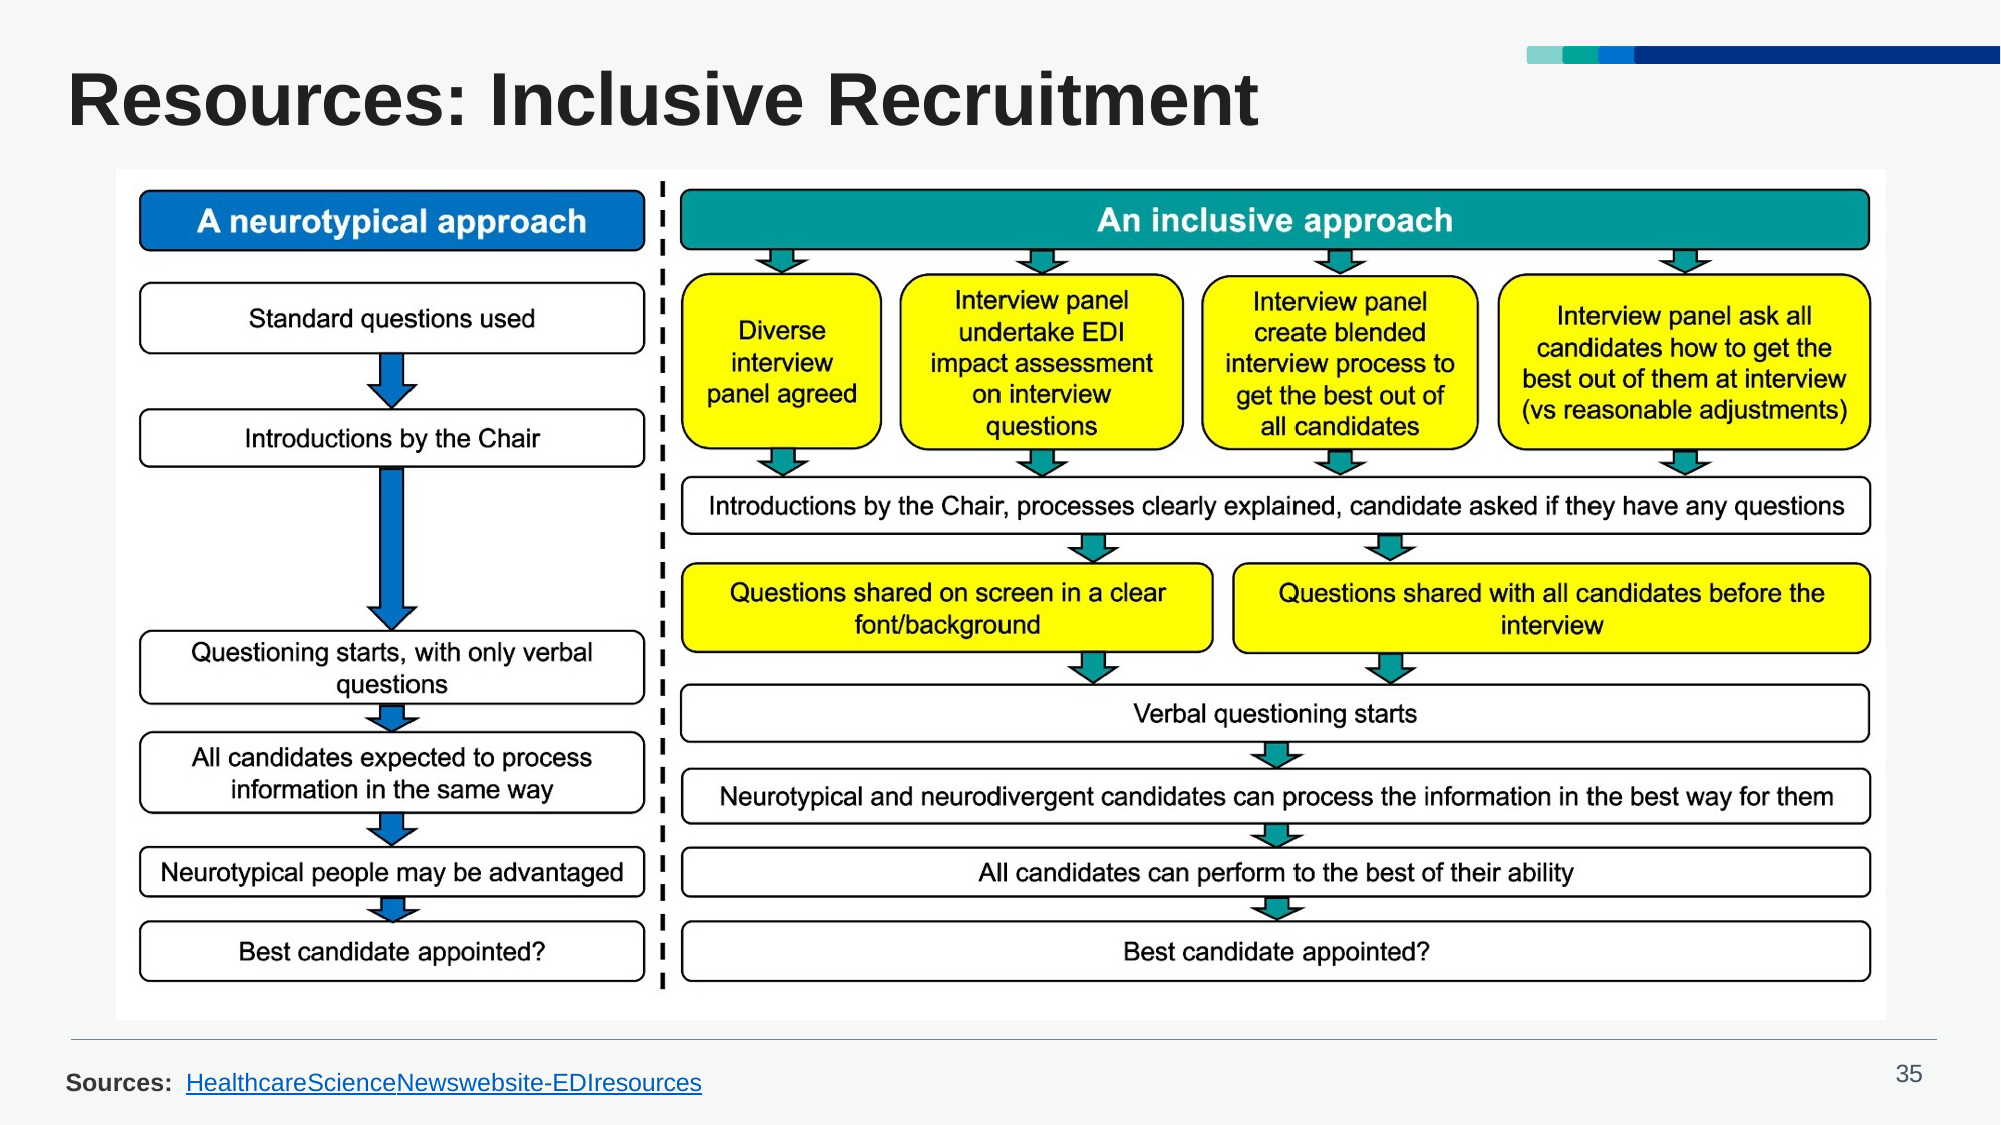

# Resources: Inclusive Recruitment
23
Sources: HealthcareScienceNewswebsite-EDIresources